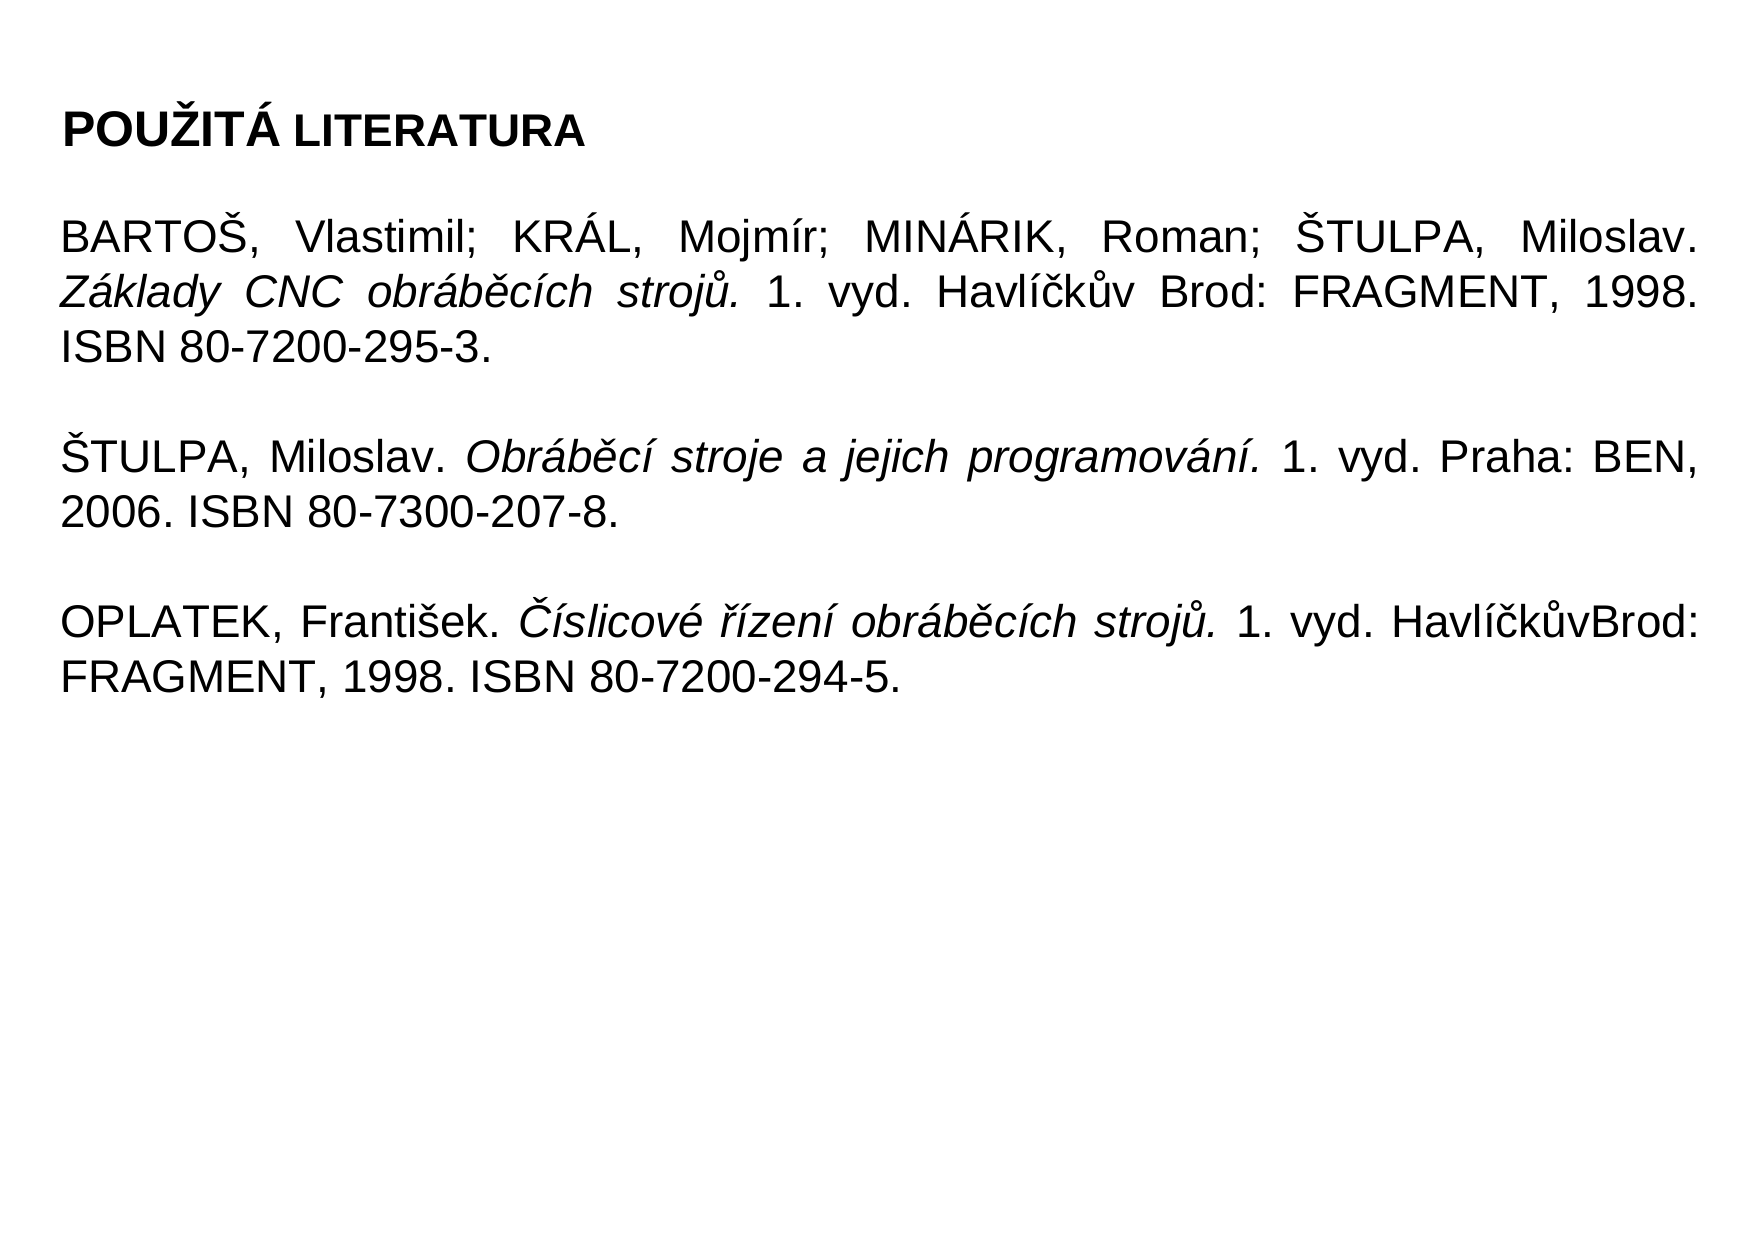

POUŽITÁ LITERATURA
BARTOŠ, Vlastimil; KRÁL, Mojmír; MINÁRIK, Roman; ŠTULPA, Miloslav. Základy  CNC obráběcích strojů. 1. vyd. Havlíčkův Brod: FRAGMENT, 1998. ISBN 80-7200-295-3.
ŠTULPA, Miloslav. Obráběcí stroje a jejich programování. 1. vyd. Praha: BEN, 2006. ISBN 80-7300-207-8.
OPLATEK, František. Číslicové řízení obráběcích strojů. 1. vyd. Havlíčkův Brod: FRAGMENT, 1998. ISBN 80-7200-294-5.